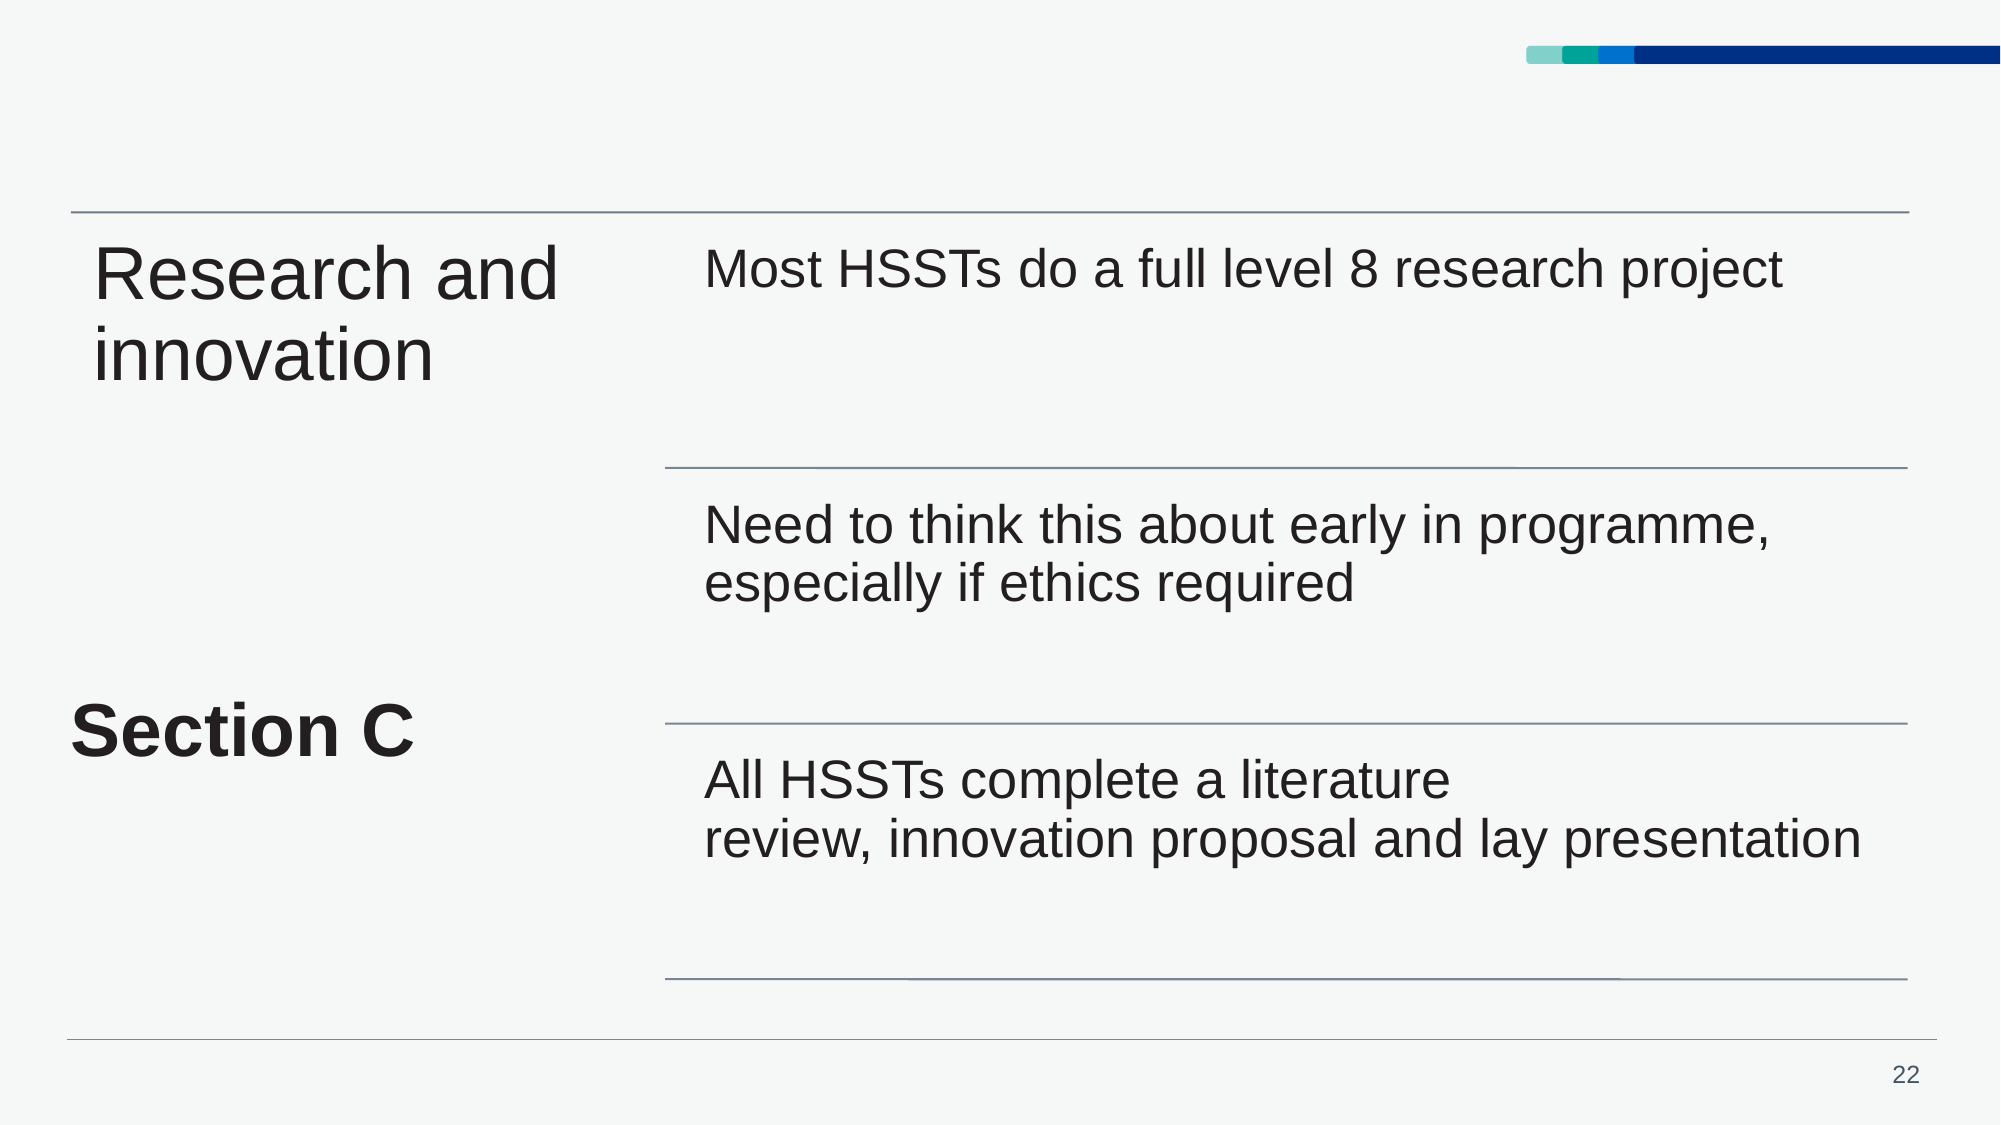

Research and innovation
Most HSSTs do a full level 8 research project
Need to think this about early in programme, especially if ethics required
All HSSTs complete a literature review, innovation proposal and lay presentation
# Section C